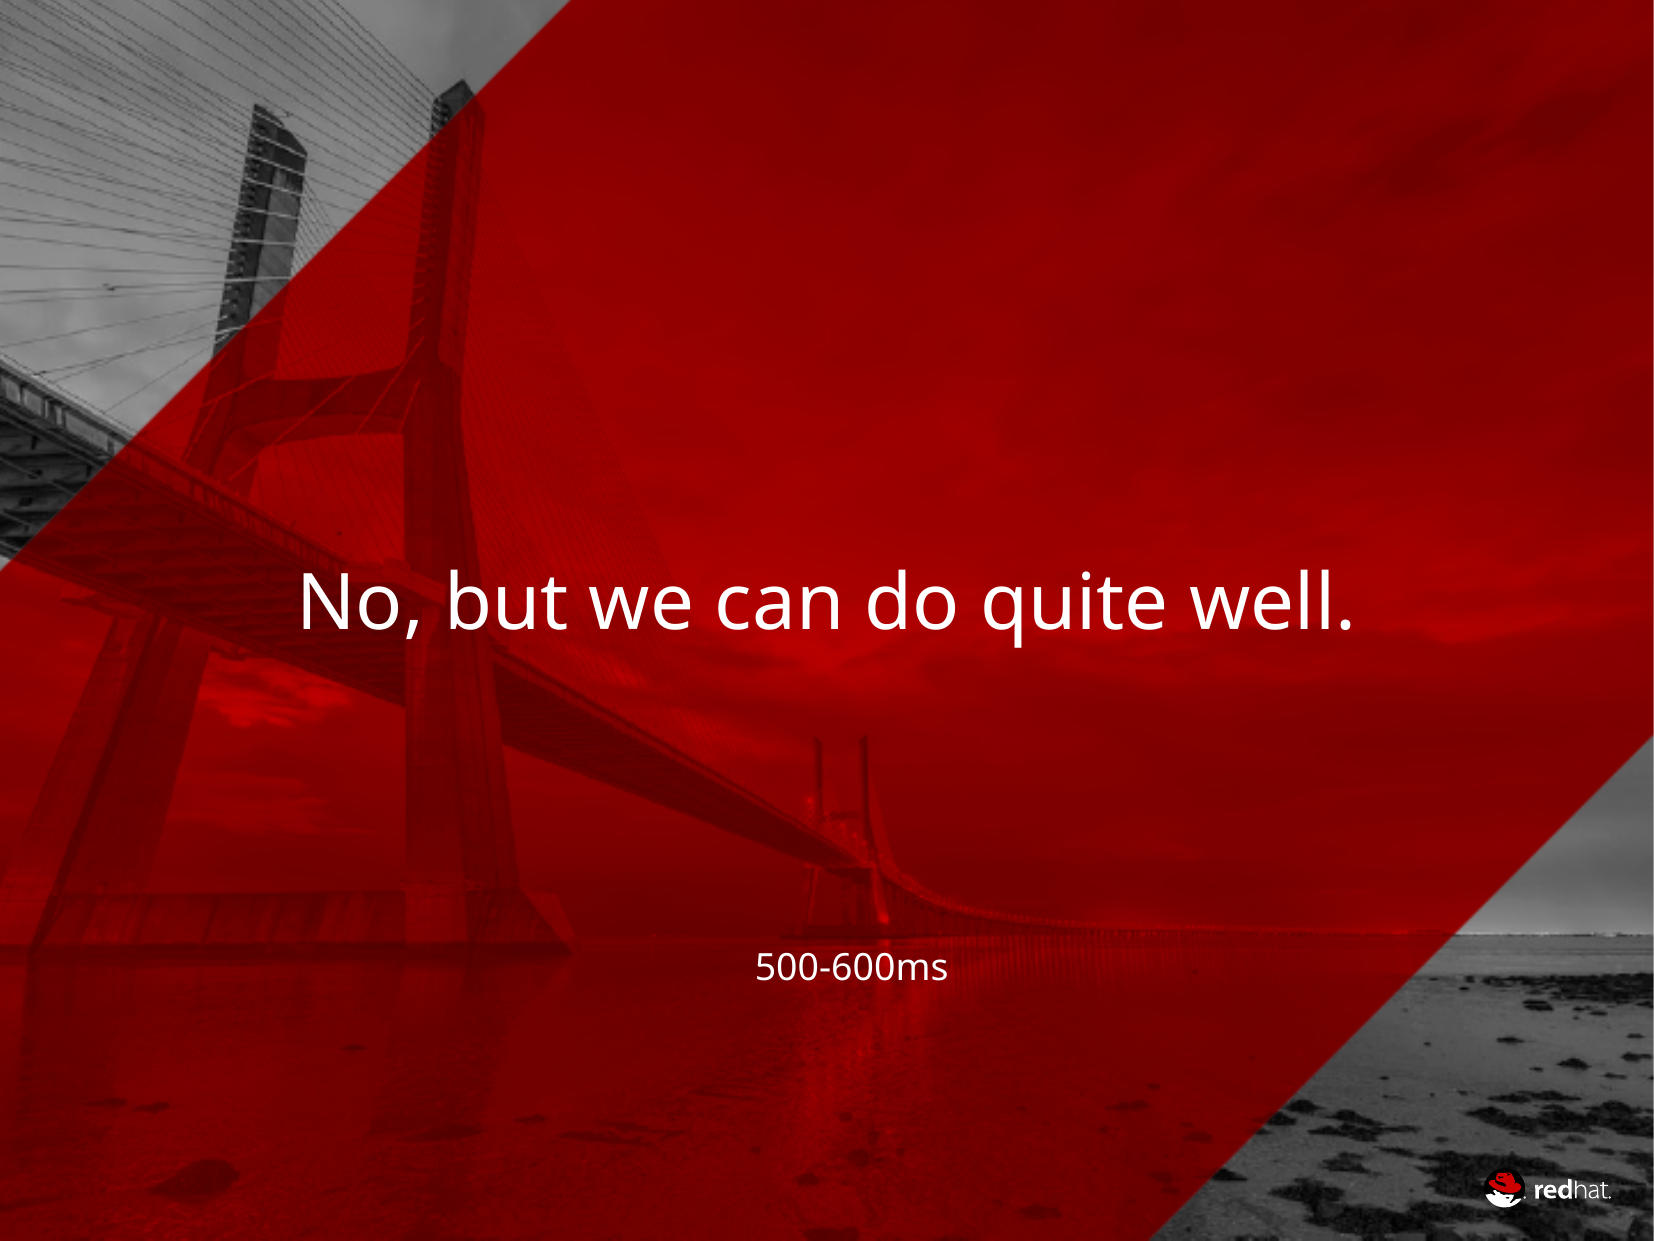

# No, but we can do quite well.
500-600ms